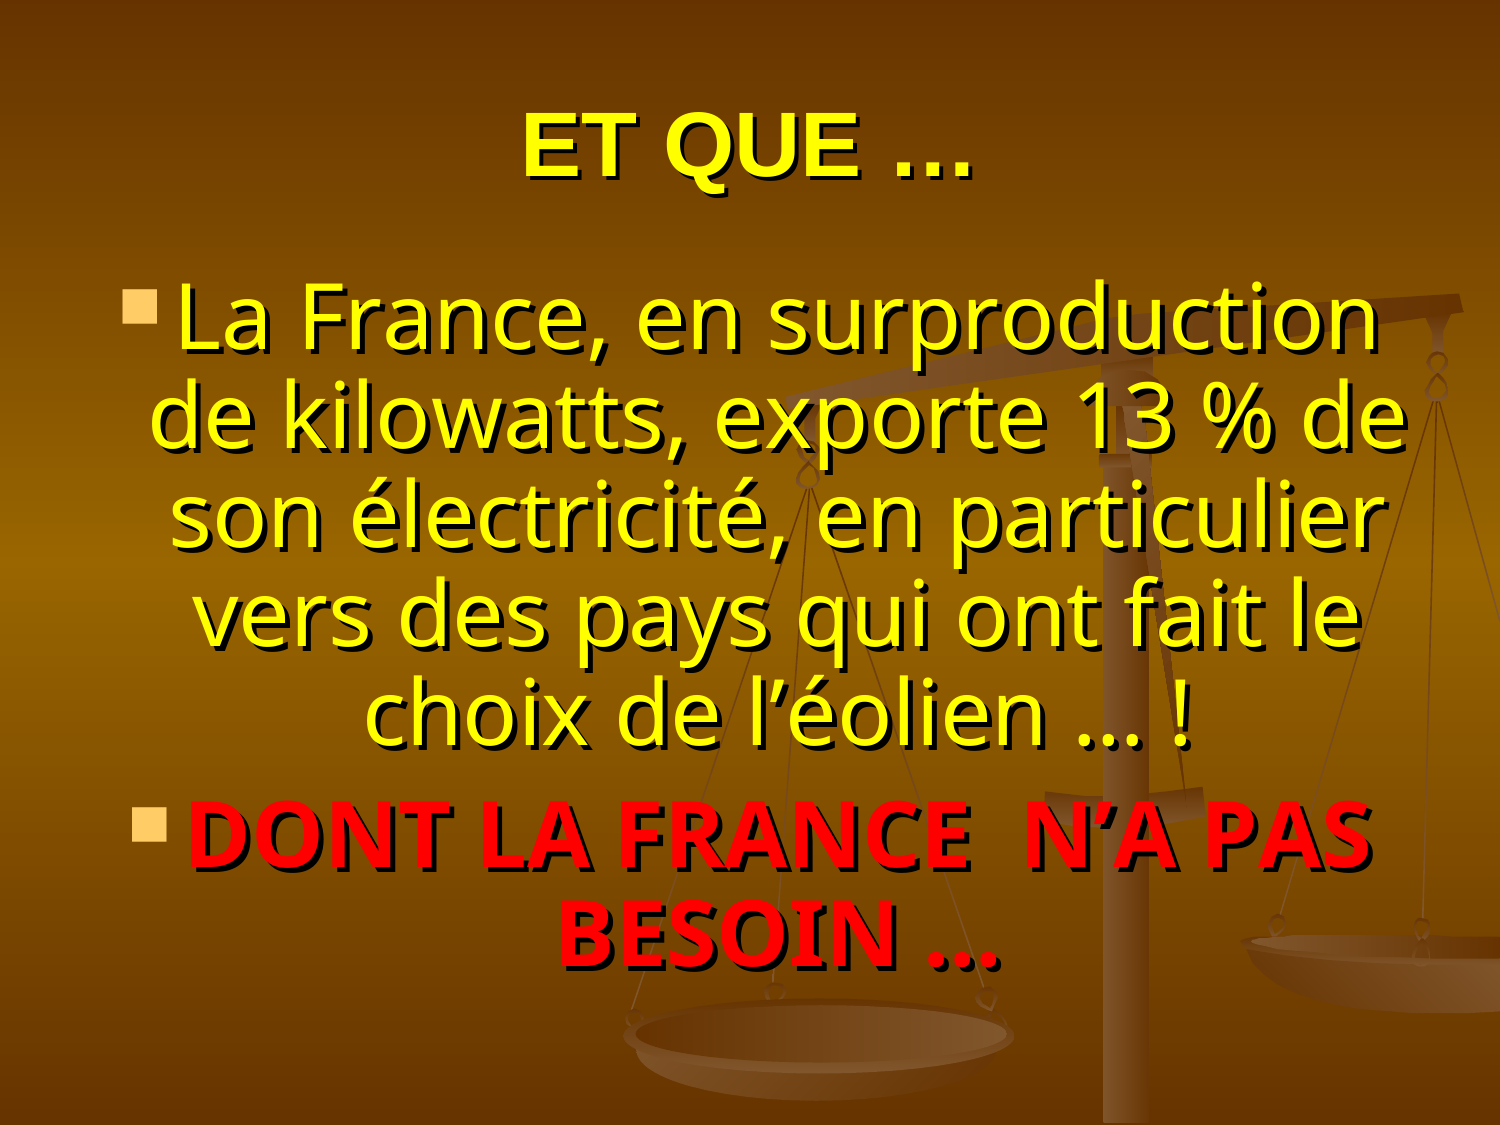

# ET QUE …
La France, en surproduction de kilowatts, exporte 13 % de son électricité, en particulier vers des pays qui ont fait le choix de l’éolien … !
DONT LA FRANCE N’A PAS BESOIN …